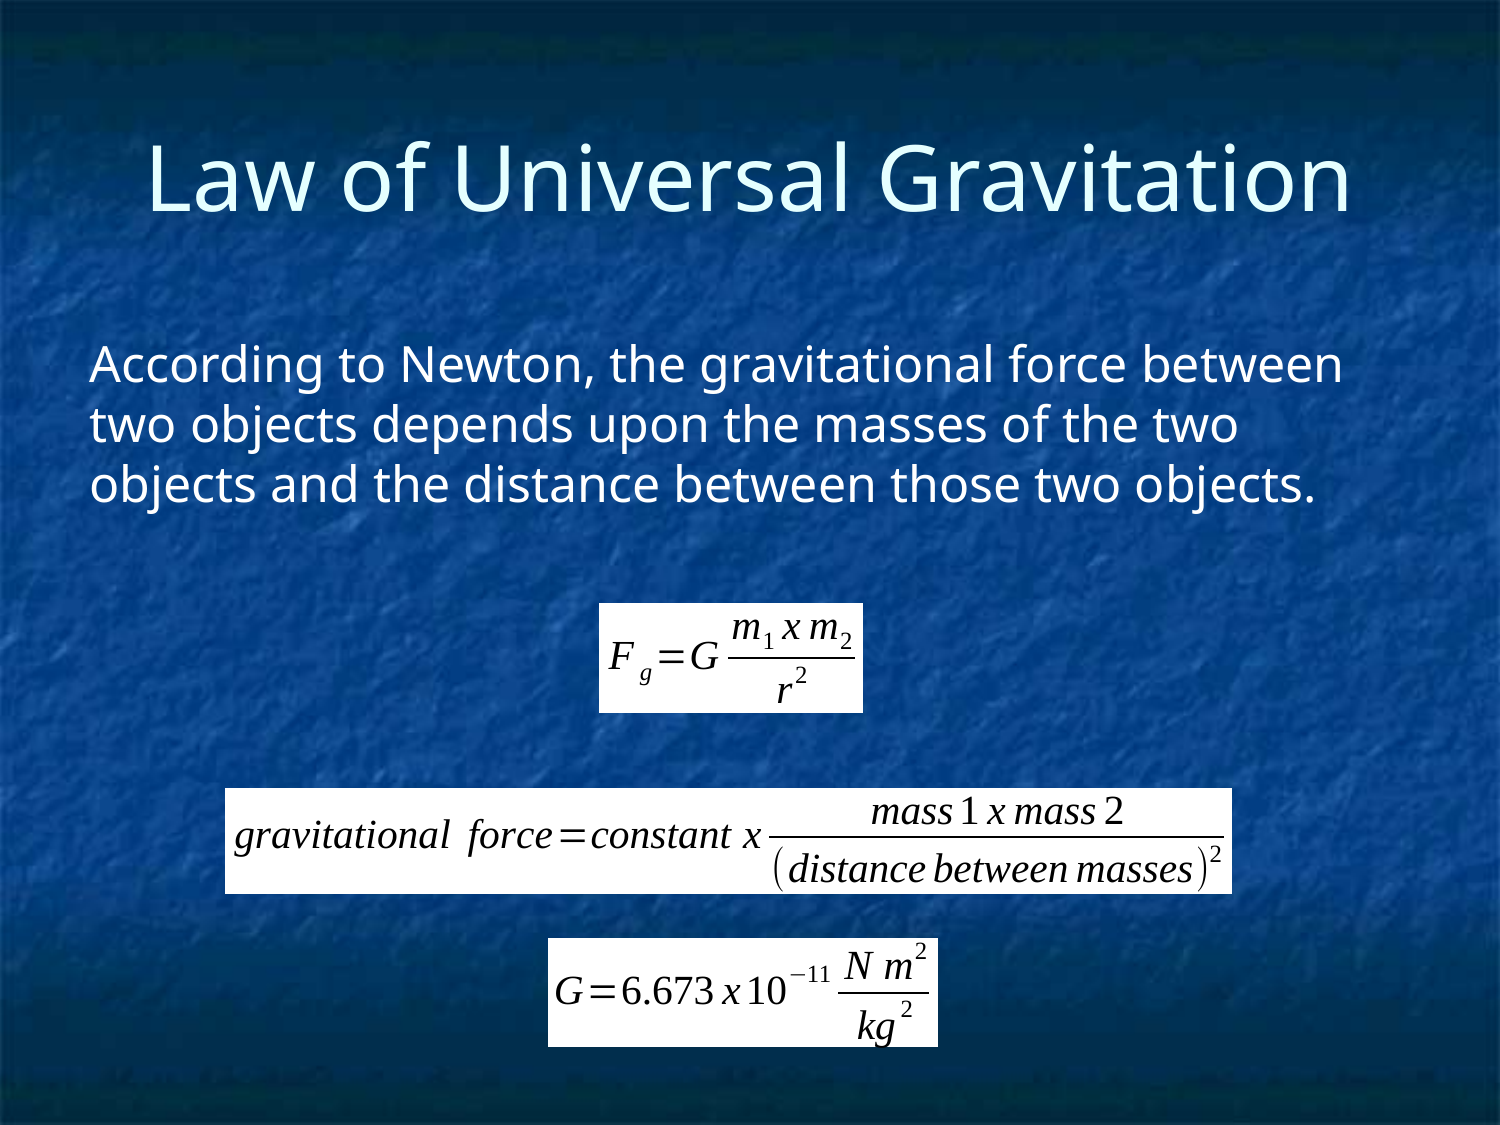

# Law of Universal Gravitation
According to Newton, the gravitational force between two objects depends upon the masses of the two objects and the distance between those two objects.